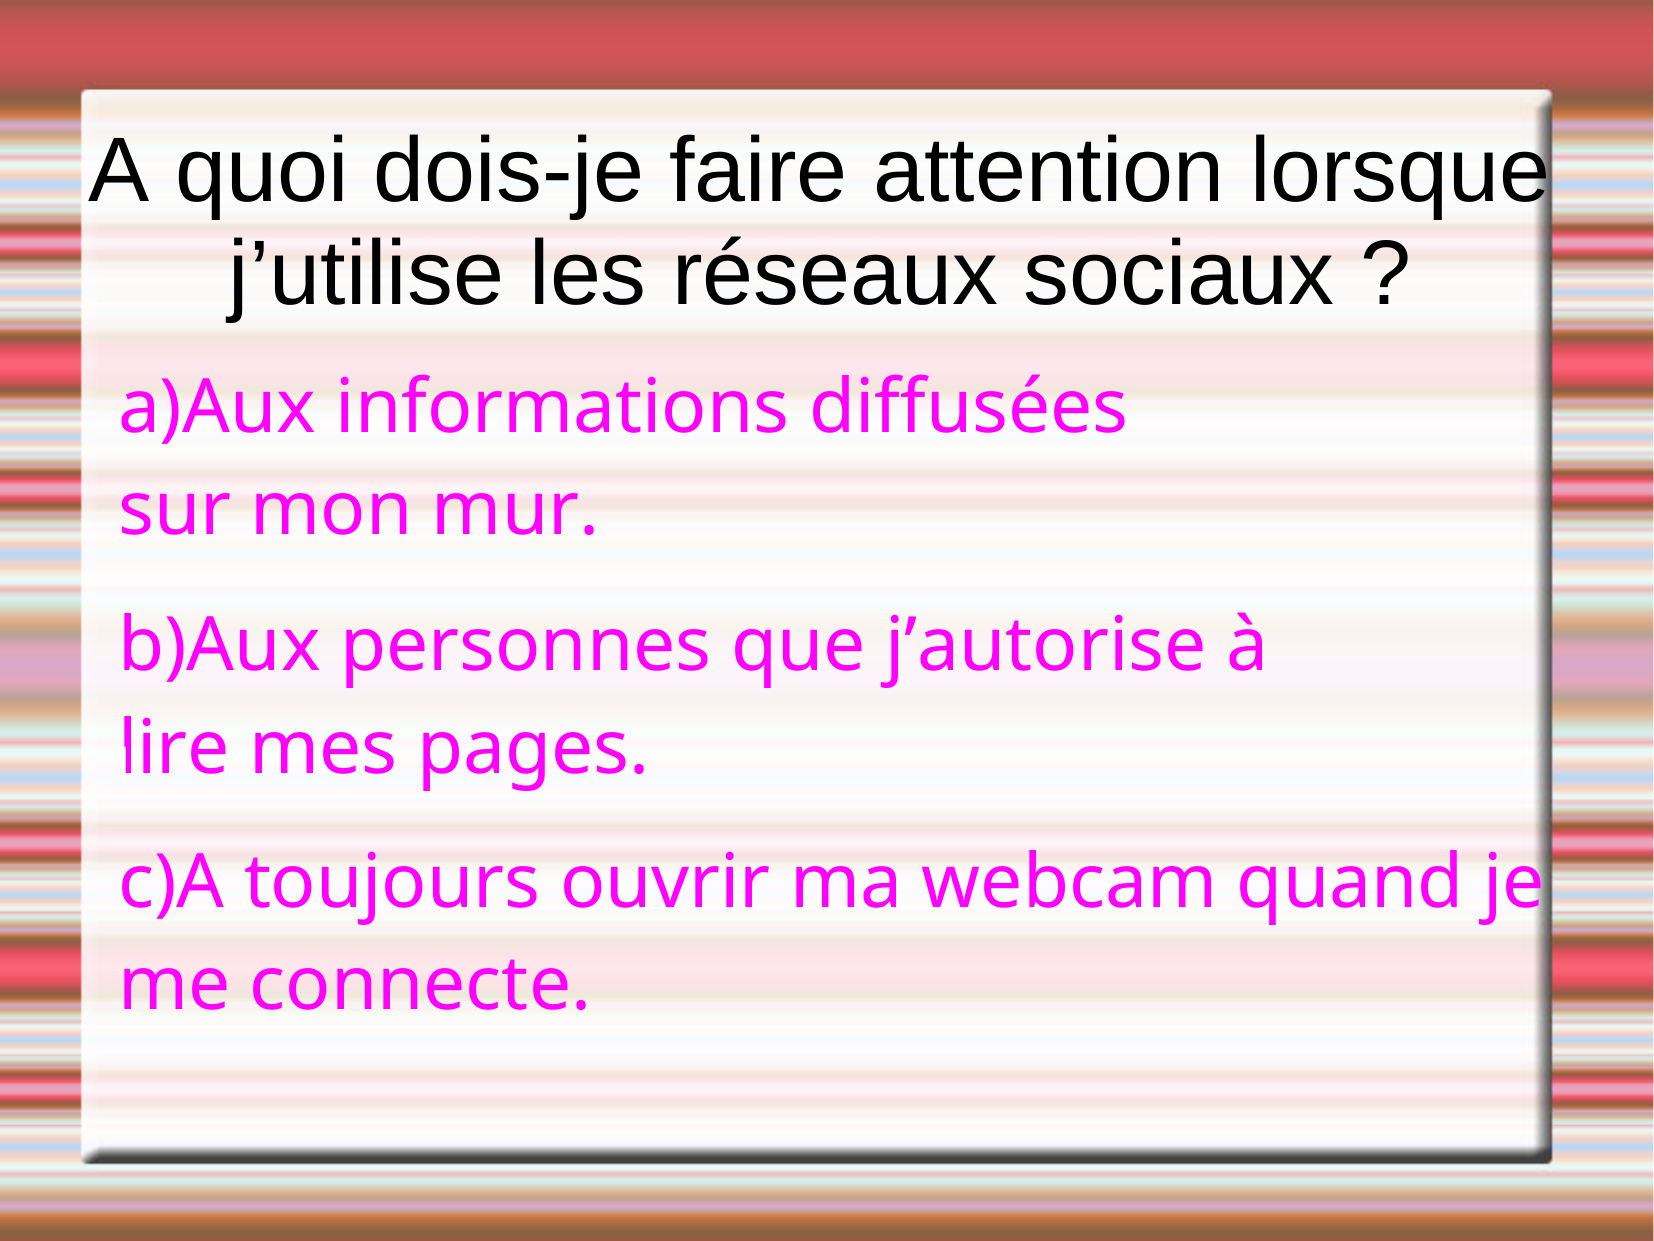

# A quoi dois-je faire attention lorsque j’utilise les réseaux sociaux ?
a)Aux informations diffusées sur mon mur.
b)Aux personnes que j’autorise à lire mes pages.
l
c)A toujours ouvrir ma webcam quand je me connecte.